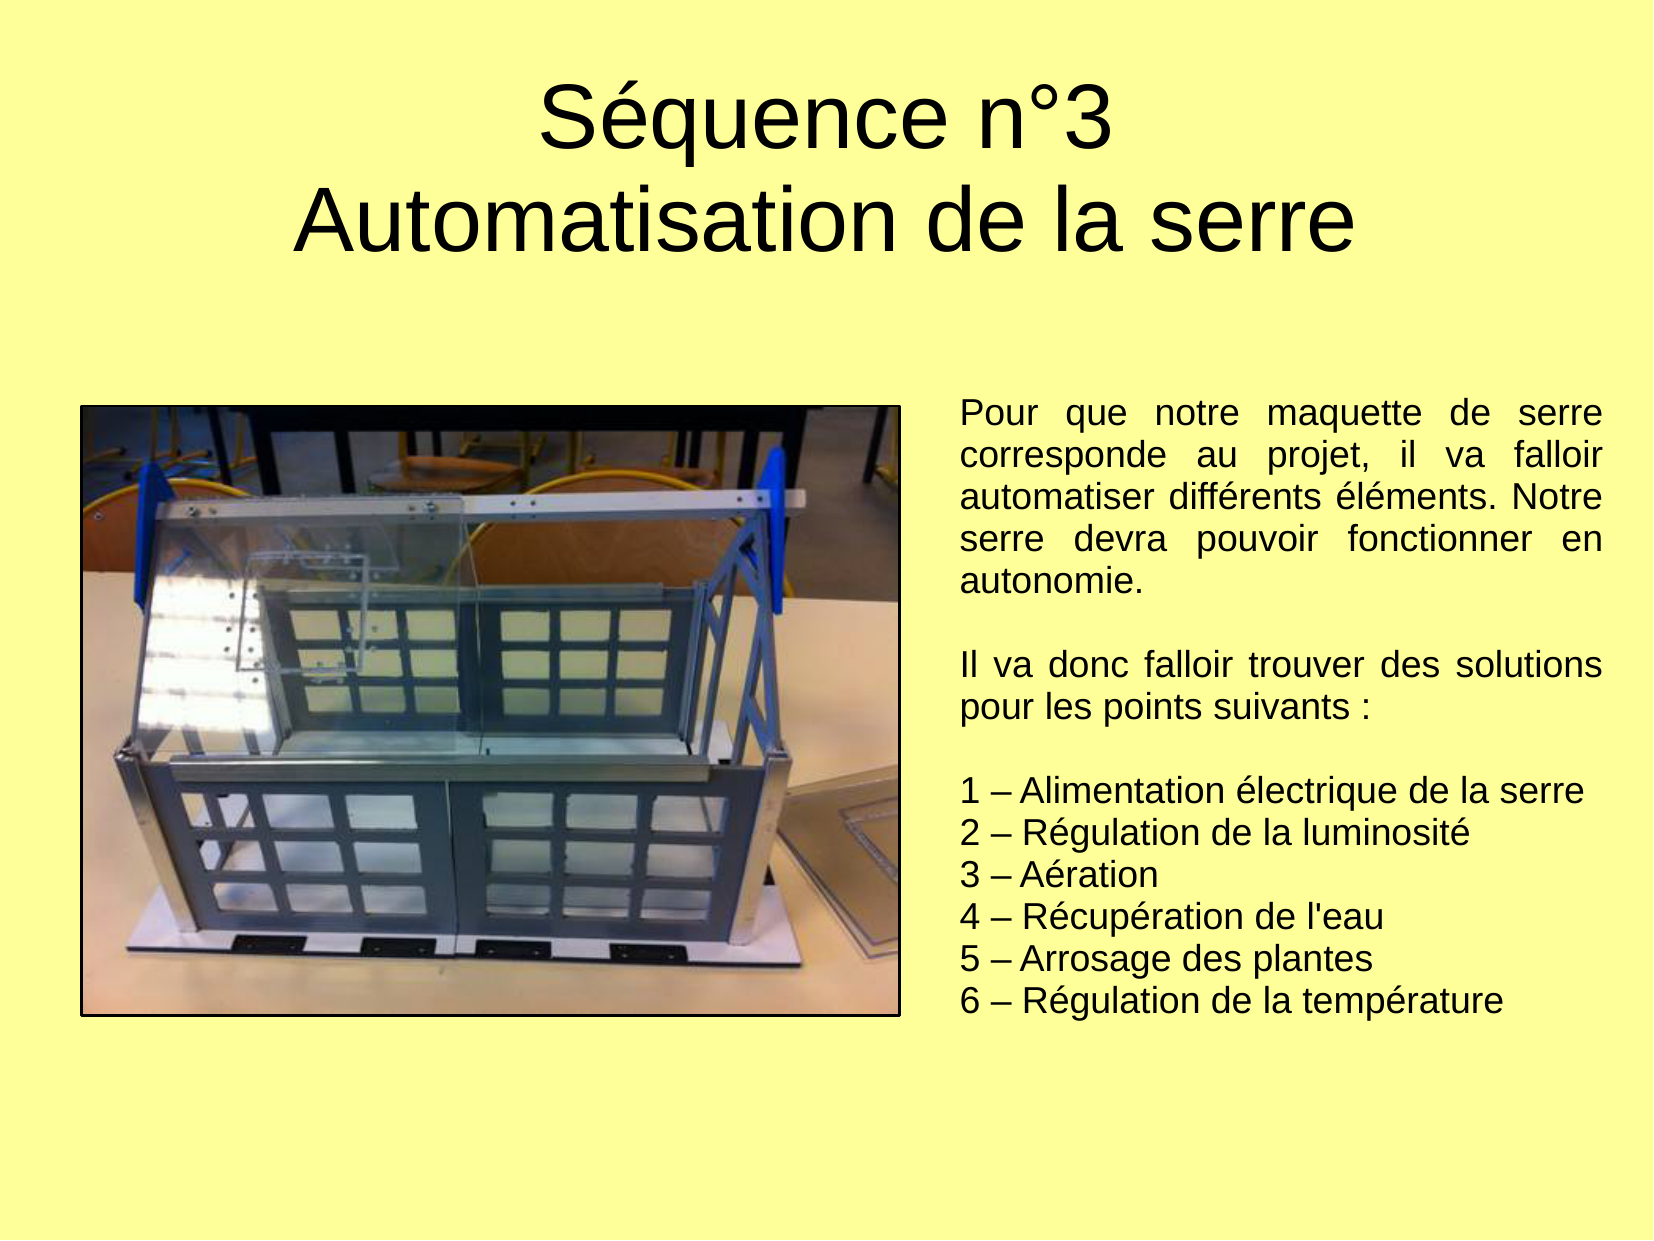

# Séquence n°3 Automatisation de la serre
Pour que notre maquette de serre corresponde au projet, il va falloir automatiser différents éléments. Notre serre devra pouvoir fonctionner en autonomie.
Il va donc falloir trouver des solutions pour les points suivants :
1 – Alimentation électrique de la serre
2 – Régulation de la luminosité
3 – Aération
4 – Récupération de l'eau
5 – Arrosage des plantes
6 – Régulation de la température